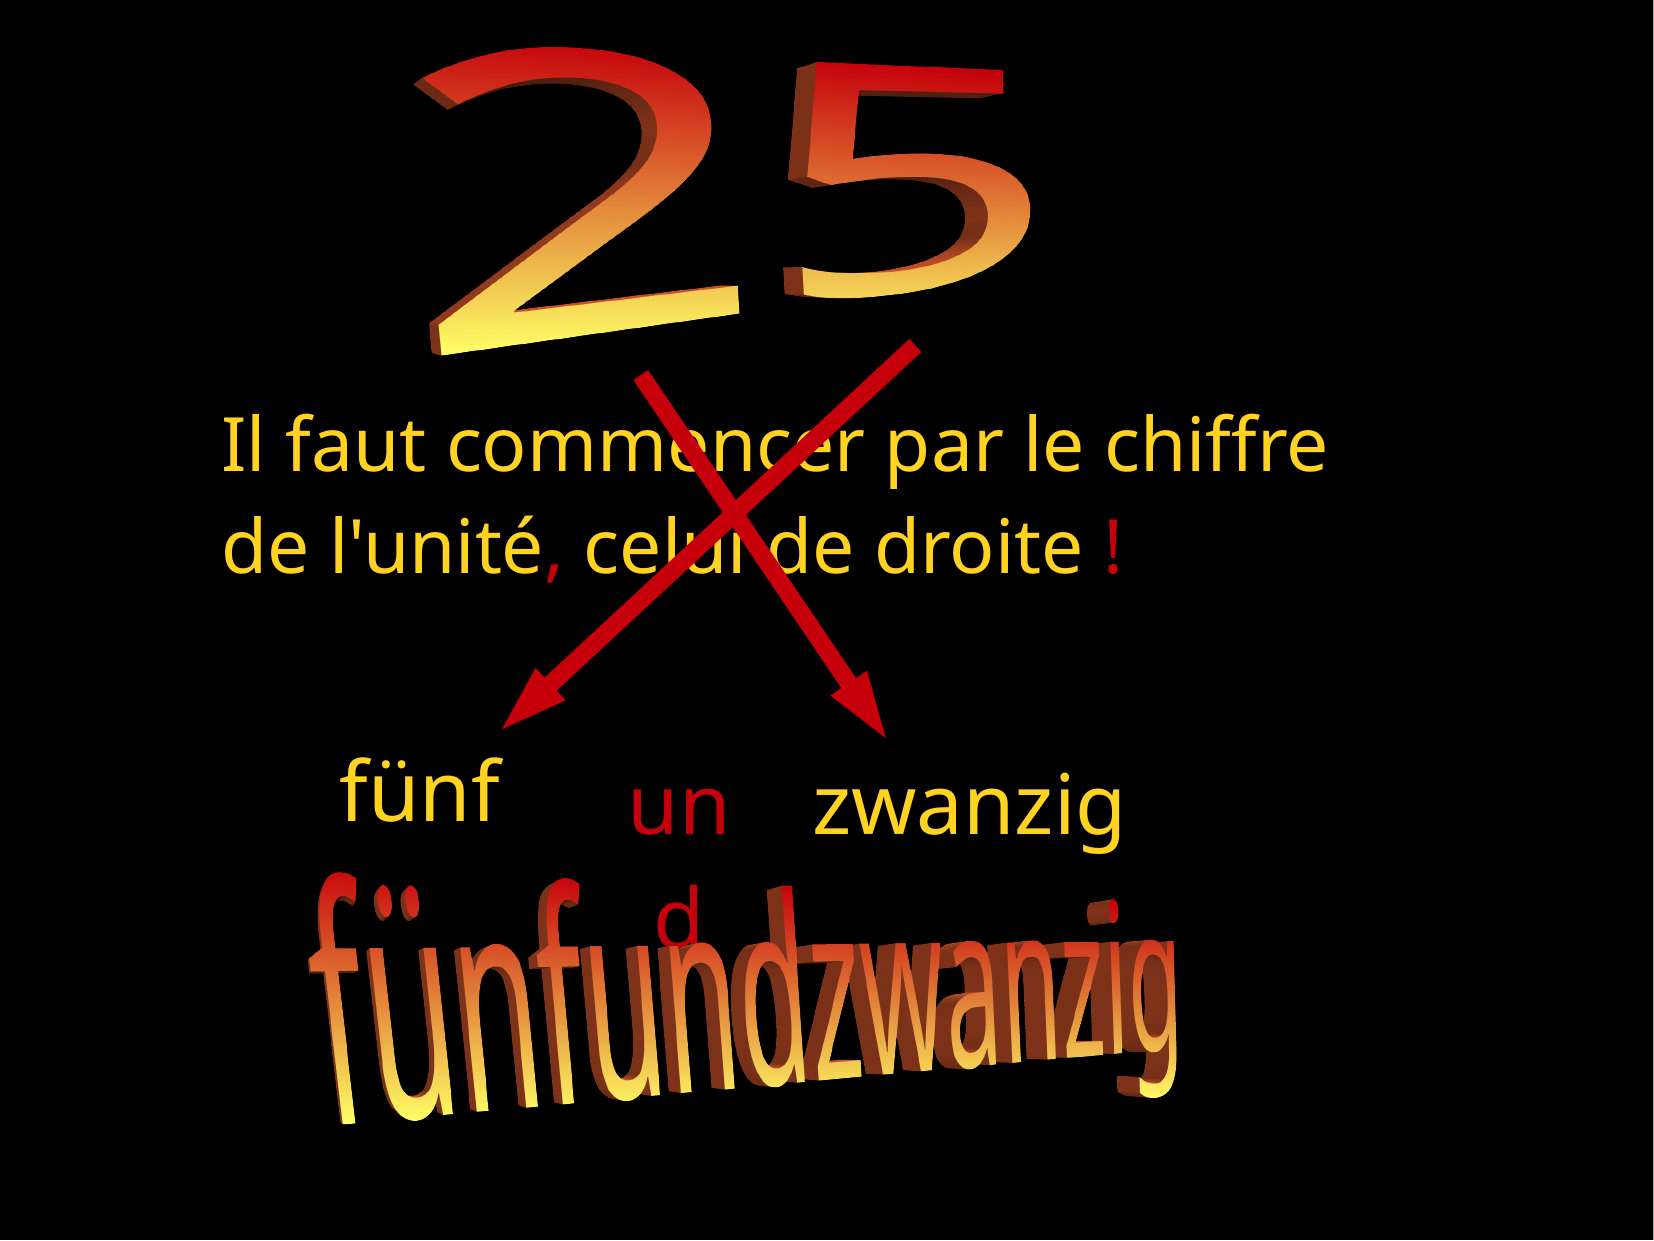

25
Il faut commencer par le chiffre de l'unité, celui de droite !
fünf
und
zwanzig
fünfundzwanzig